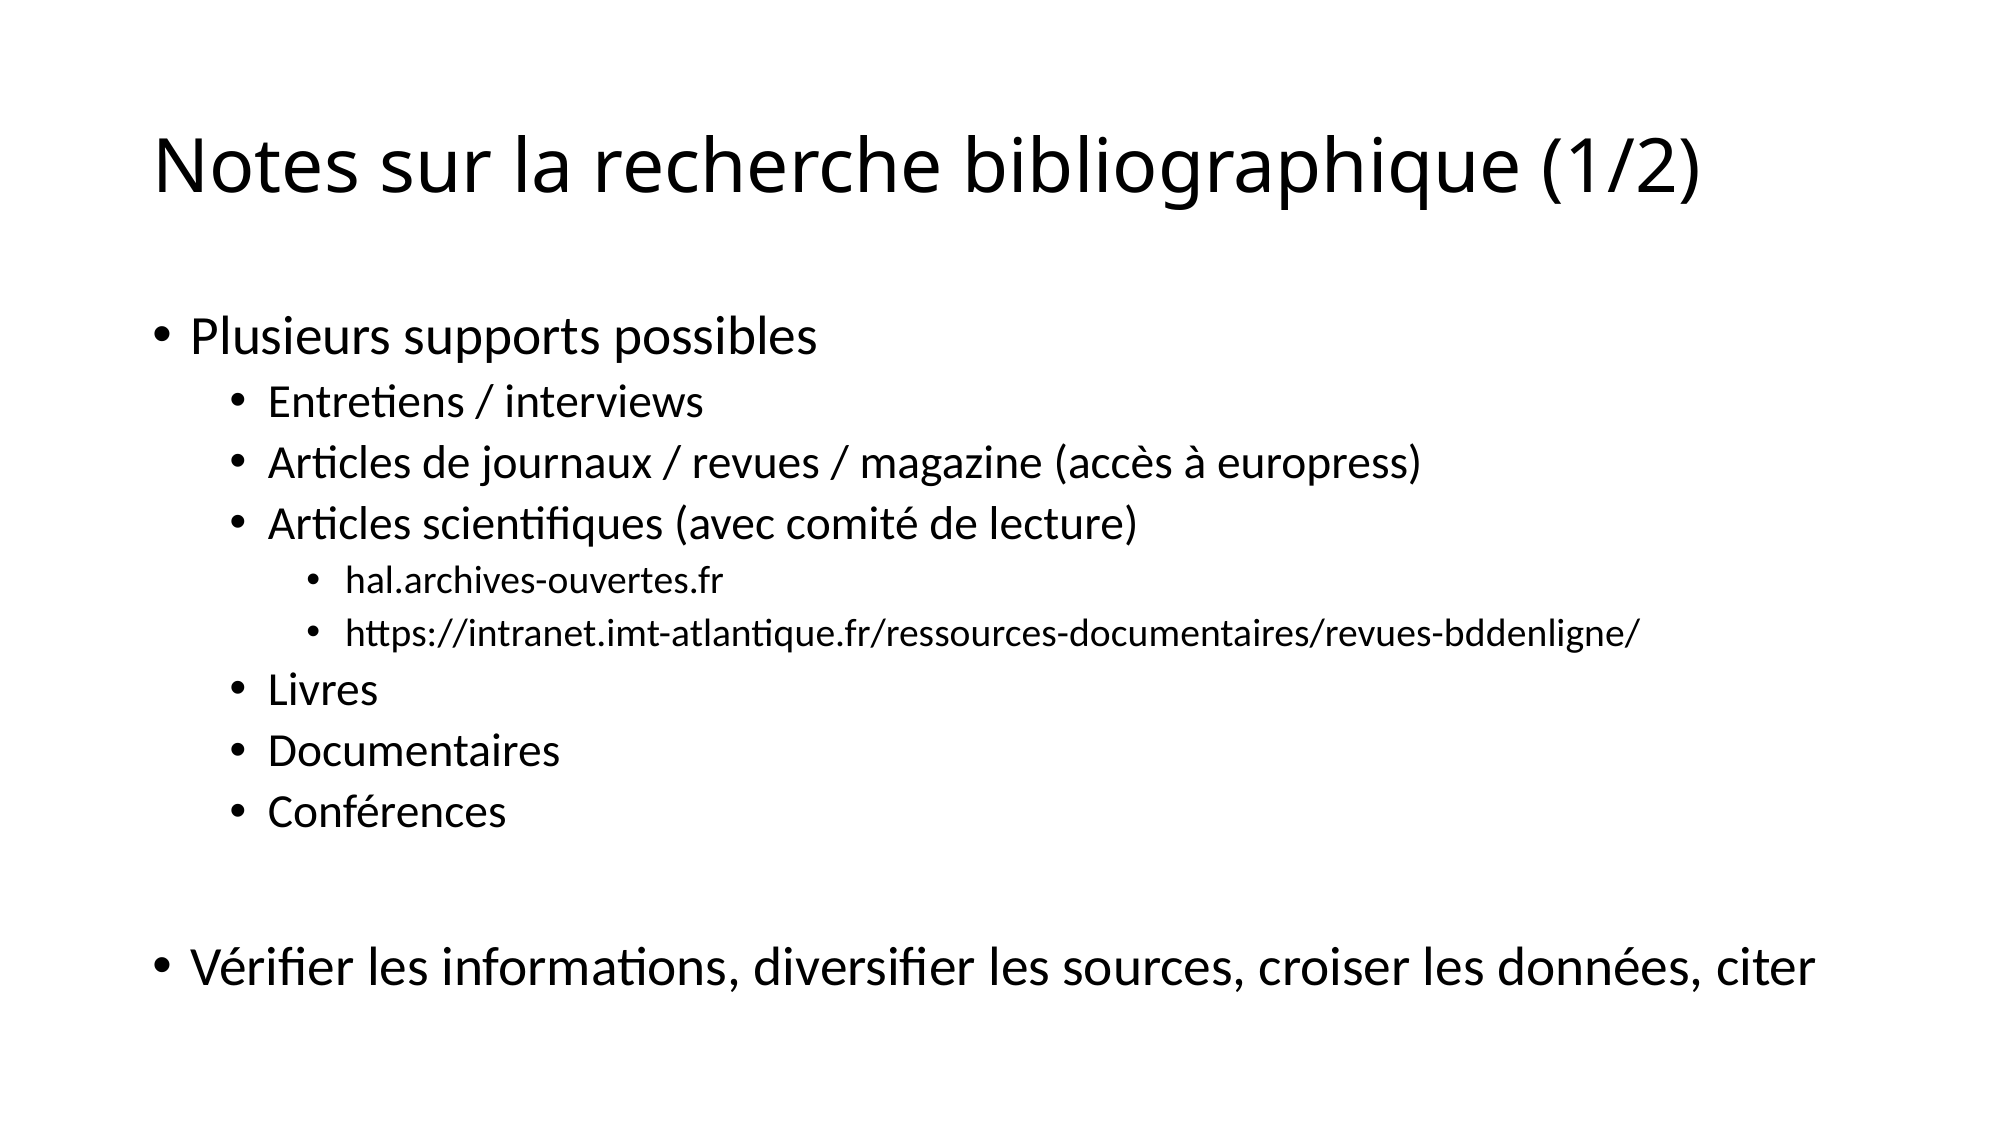

# Notes sur la recherche bibliographique (1/2)
Plusieurs supports possibles
Entretiens / interviews
Articles de journaux / revues / magazine (accès à europress)
Articles scientifiques (avec comité de lecture)
hal.archives-ouvertes.fr
https://intranet.imt-atlantique.fr/ressources-documentaires/revues-bddenligne/
Livres
Documentaires
Conférences
Vérifier les informations, diversifier les sources, croiser les données, citer